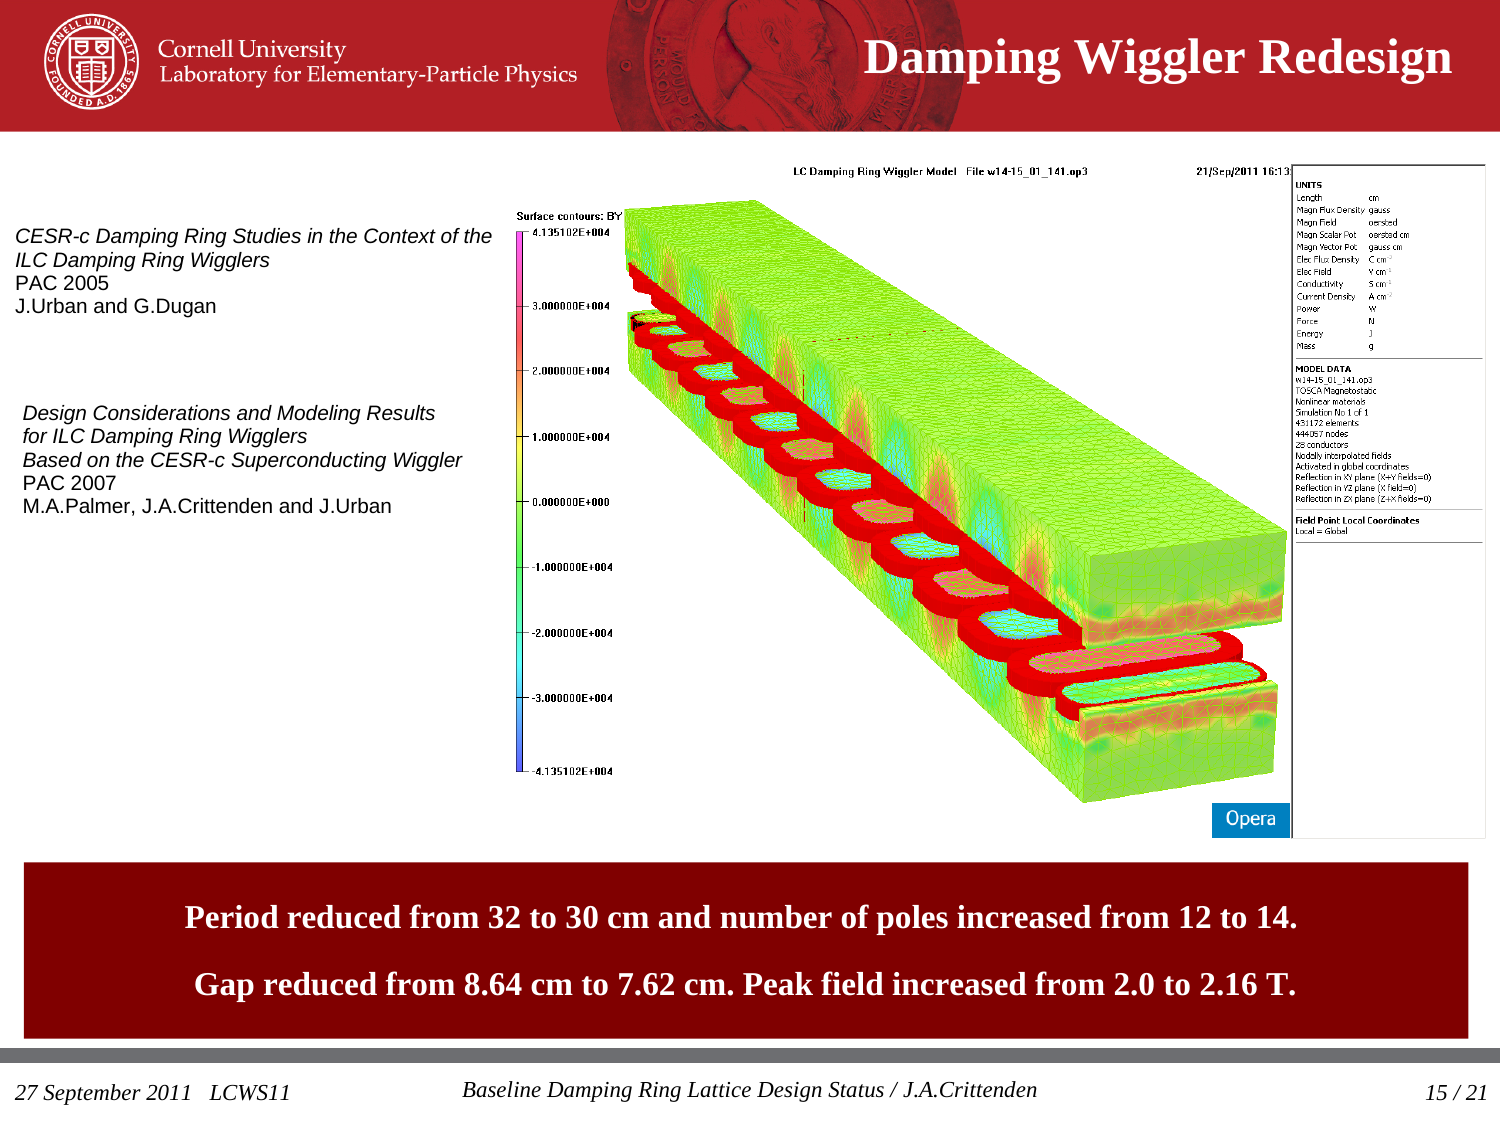

# Damping Wiggler Redesign
CESR-c Damping Ring Studies in the Context of the ILC Damping Ring Wigglers
PAC 2005
J.Urban and G.Dugan
Design Considerations and Modeling Results
for ILC Damping Ring Wigglers
Based on the CESR-c Superconducting Wiggler
PAC 2007
M.A.Palmer, J.A.Crittenden and J.Urban
Period reduced from 32 to 30 cm and number of poles increased from 12 to 14.
Gap reduced from 8.64 cm to 7.62 cm. Peak field increased from 2.0 to 2.16 T.